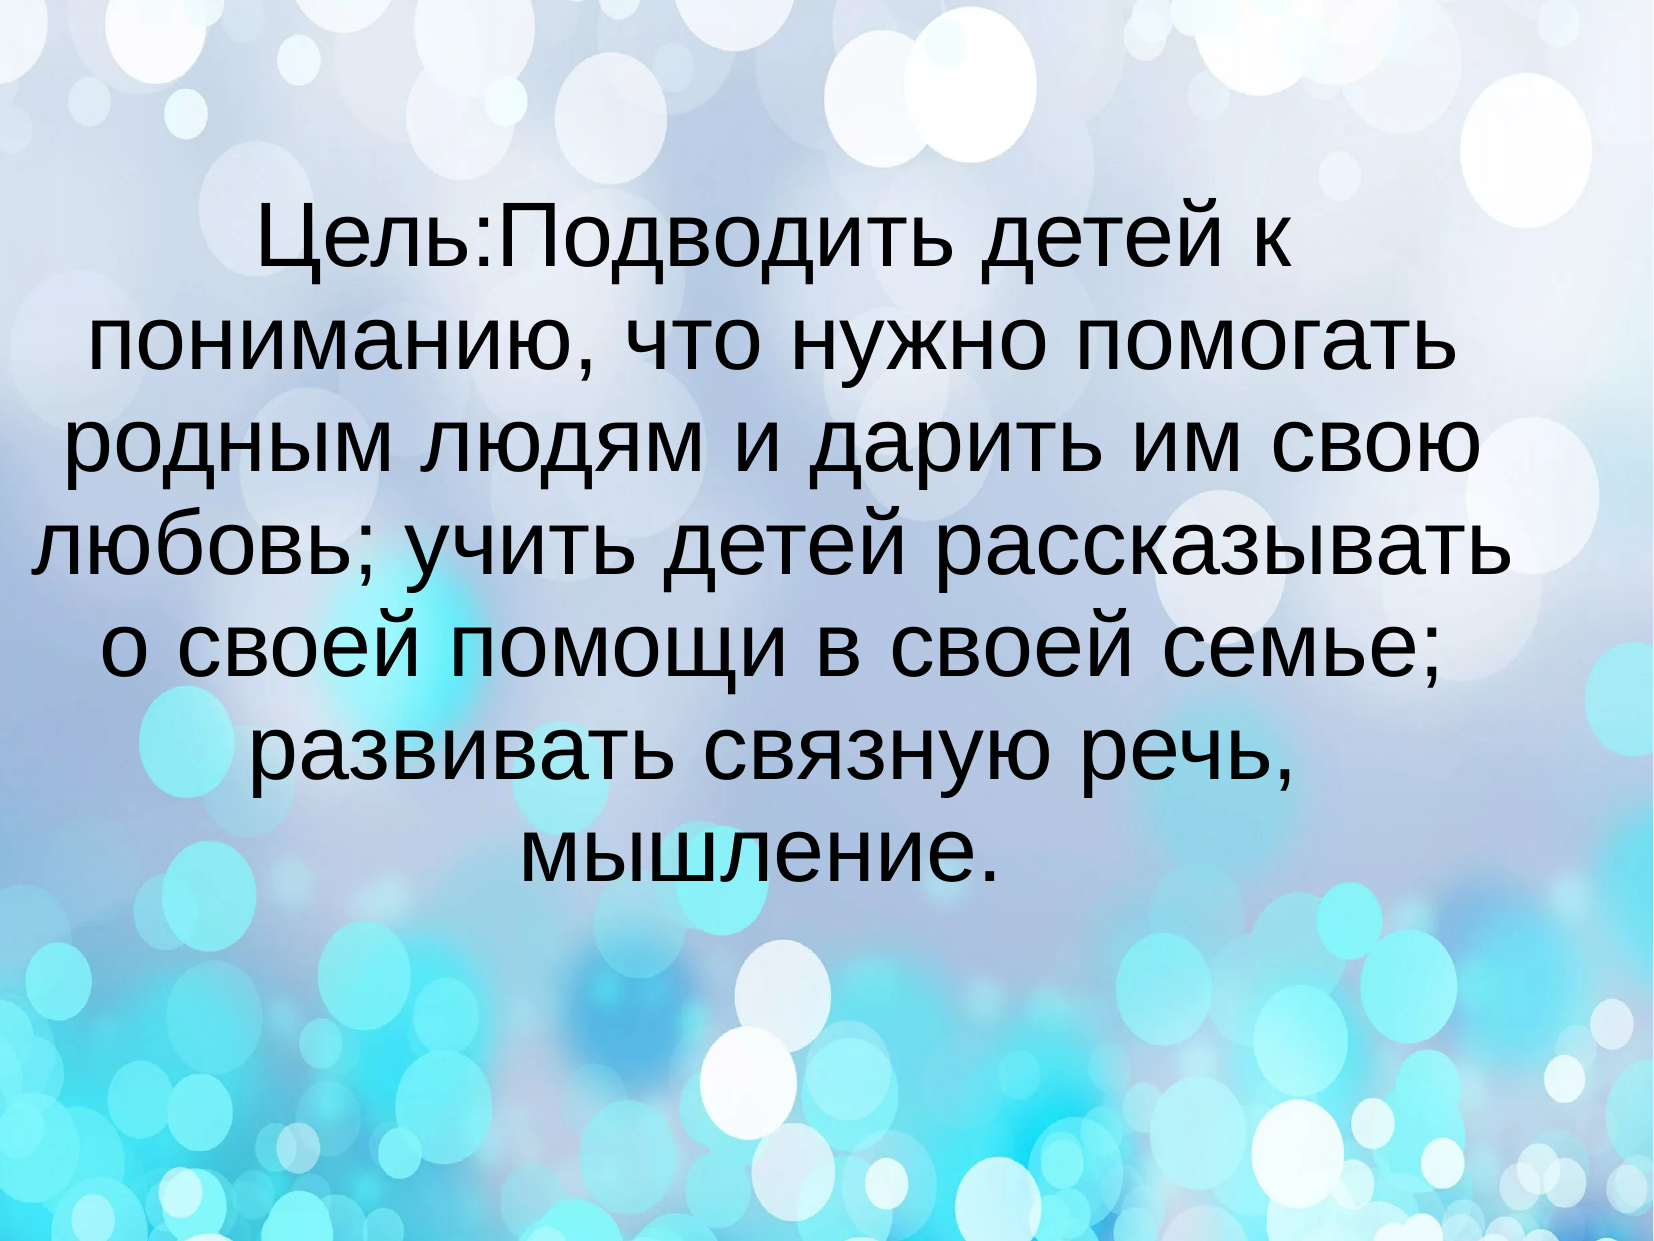

# Цель:Подводить детей к пониманию, что нужно помогать родным людям и дарить им свою любовь; учить детей рассказывать о своей помощи в своей семье; развивать связную речь, мышление.